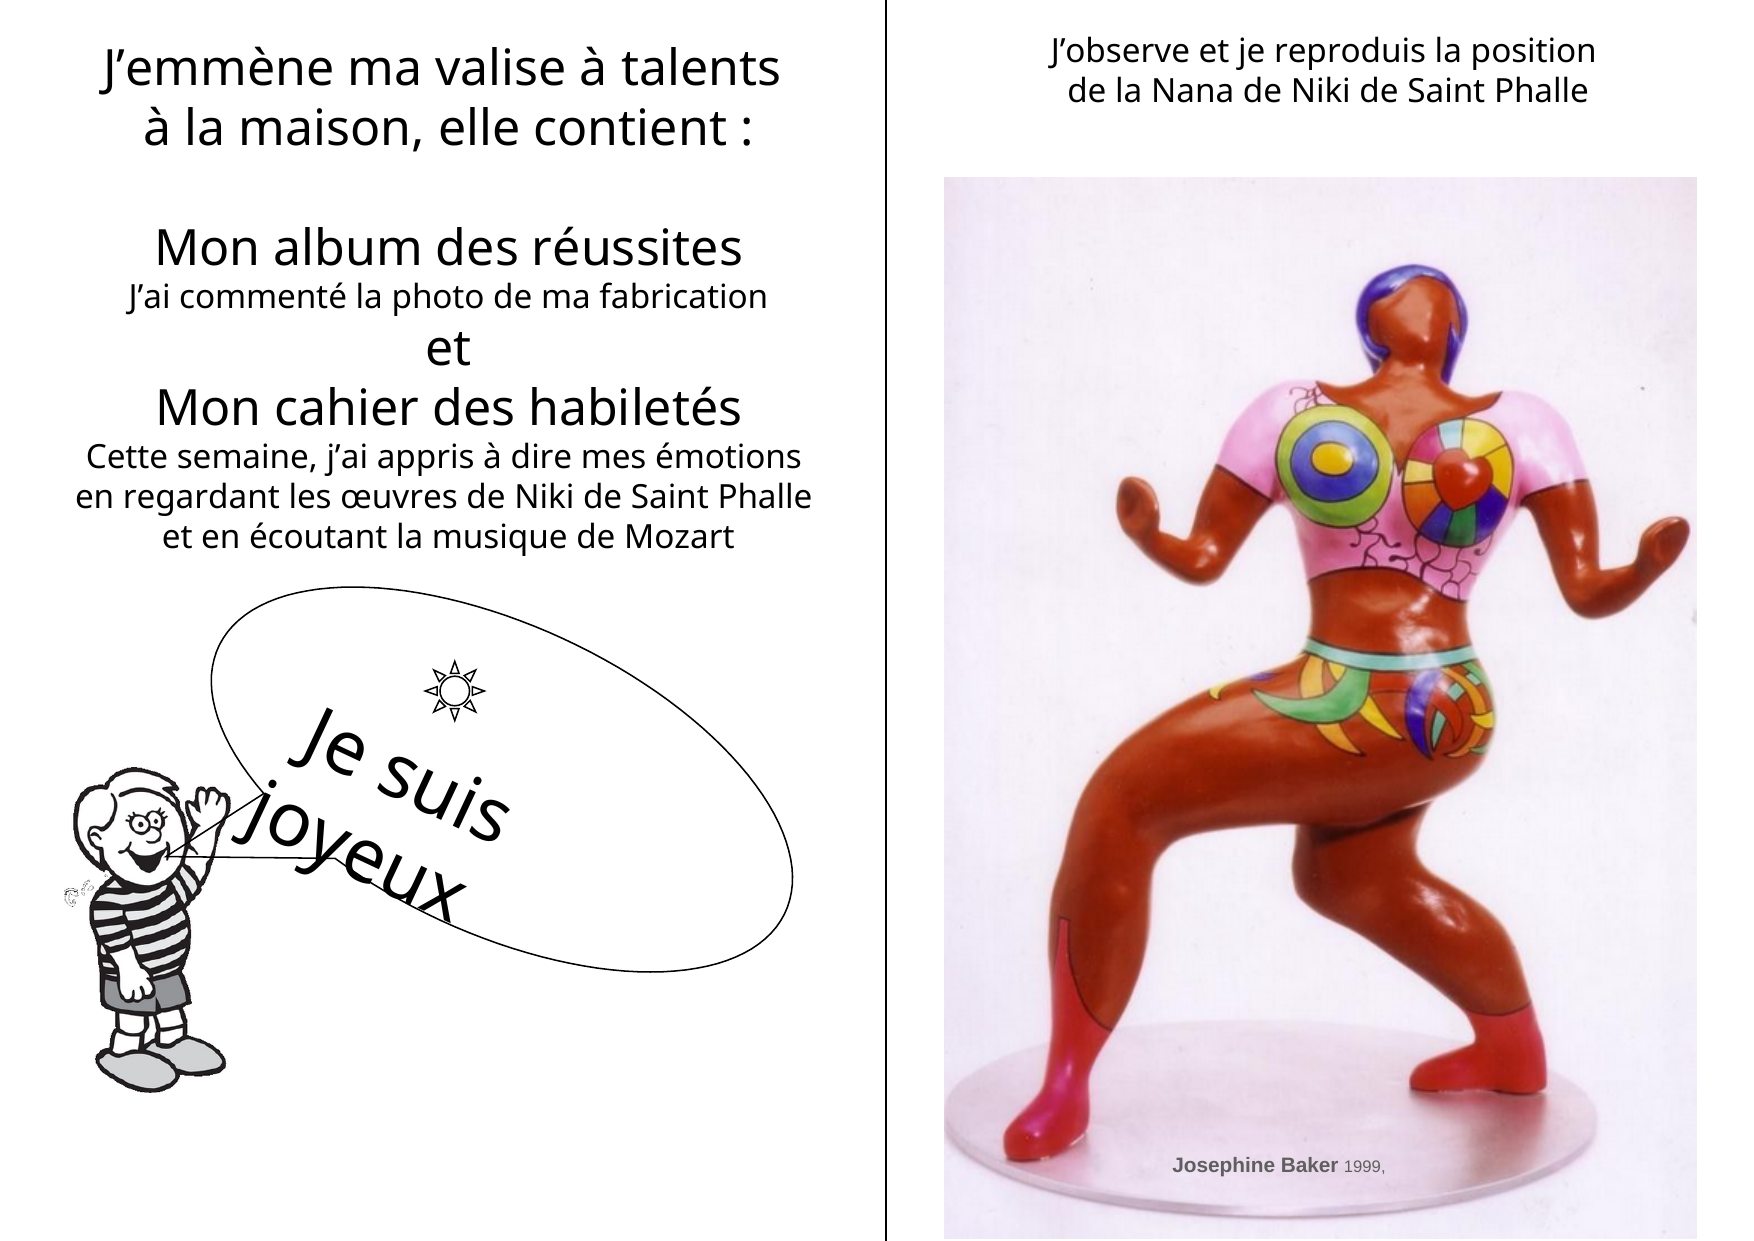

J’observe et je reproduis la position
de la Nana de Niki de Saint Phalle
J’emmène ma valise à talents
à la maison, elle contient :
Mon album des réussites
J’ai commenté la photo de ma fabrication
et
Mon cahier des habiletés
Cette semaine, j’ai appris à dire mes émotions
en regardant les œuvres de Niki de Saint Phalle
et en écoutant la musique de Mozart
 Je suis joyeux
Josephine Baker 1999,